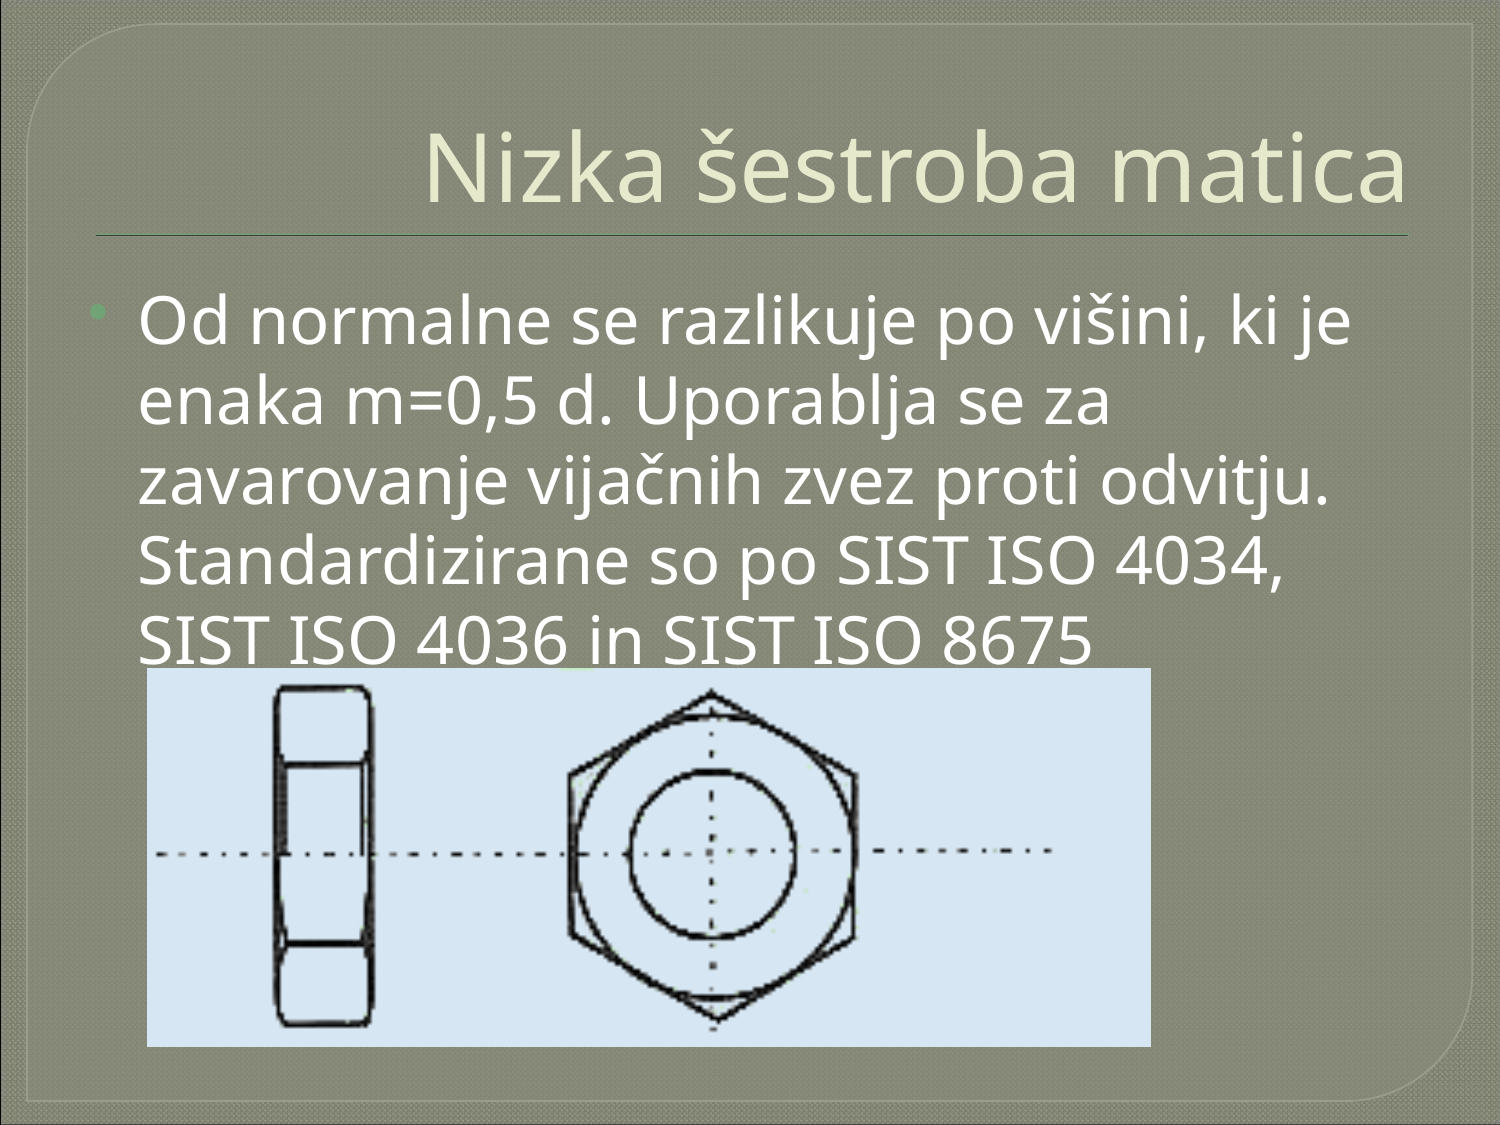

# Nizka šestroba matica
Od normalne se razlikuje po višini, ki je enaka m=0,5 d. Uporablja se za zavarovanje vijačnih zvez proti odvitju. Standardizirane so po SIST ISO 4034, SIST ISO 4036 in SIST ISO 8675